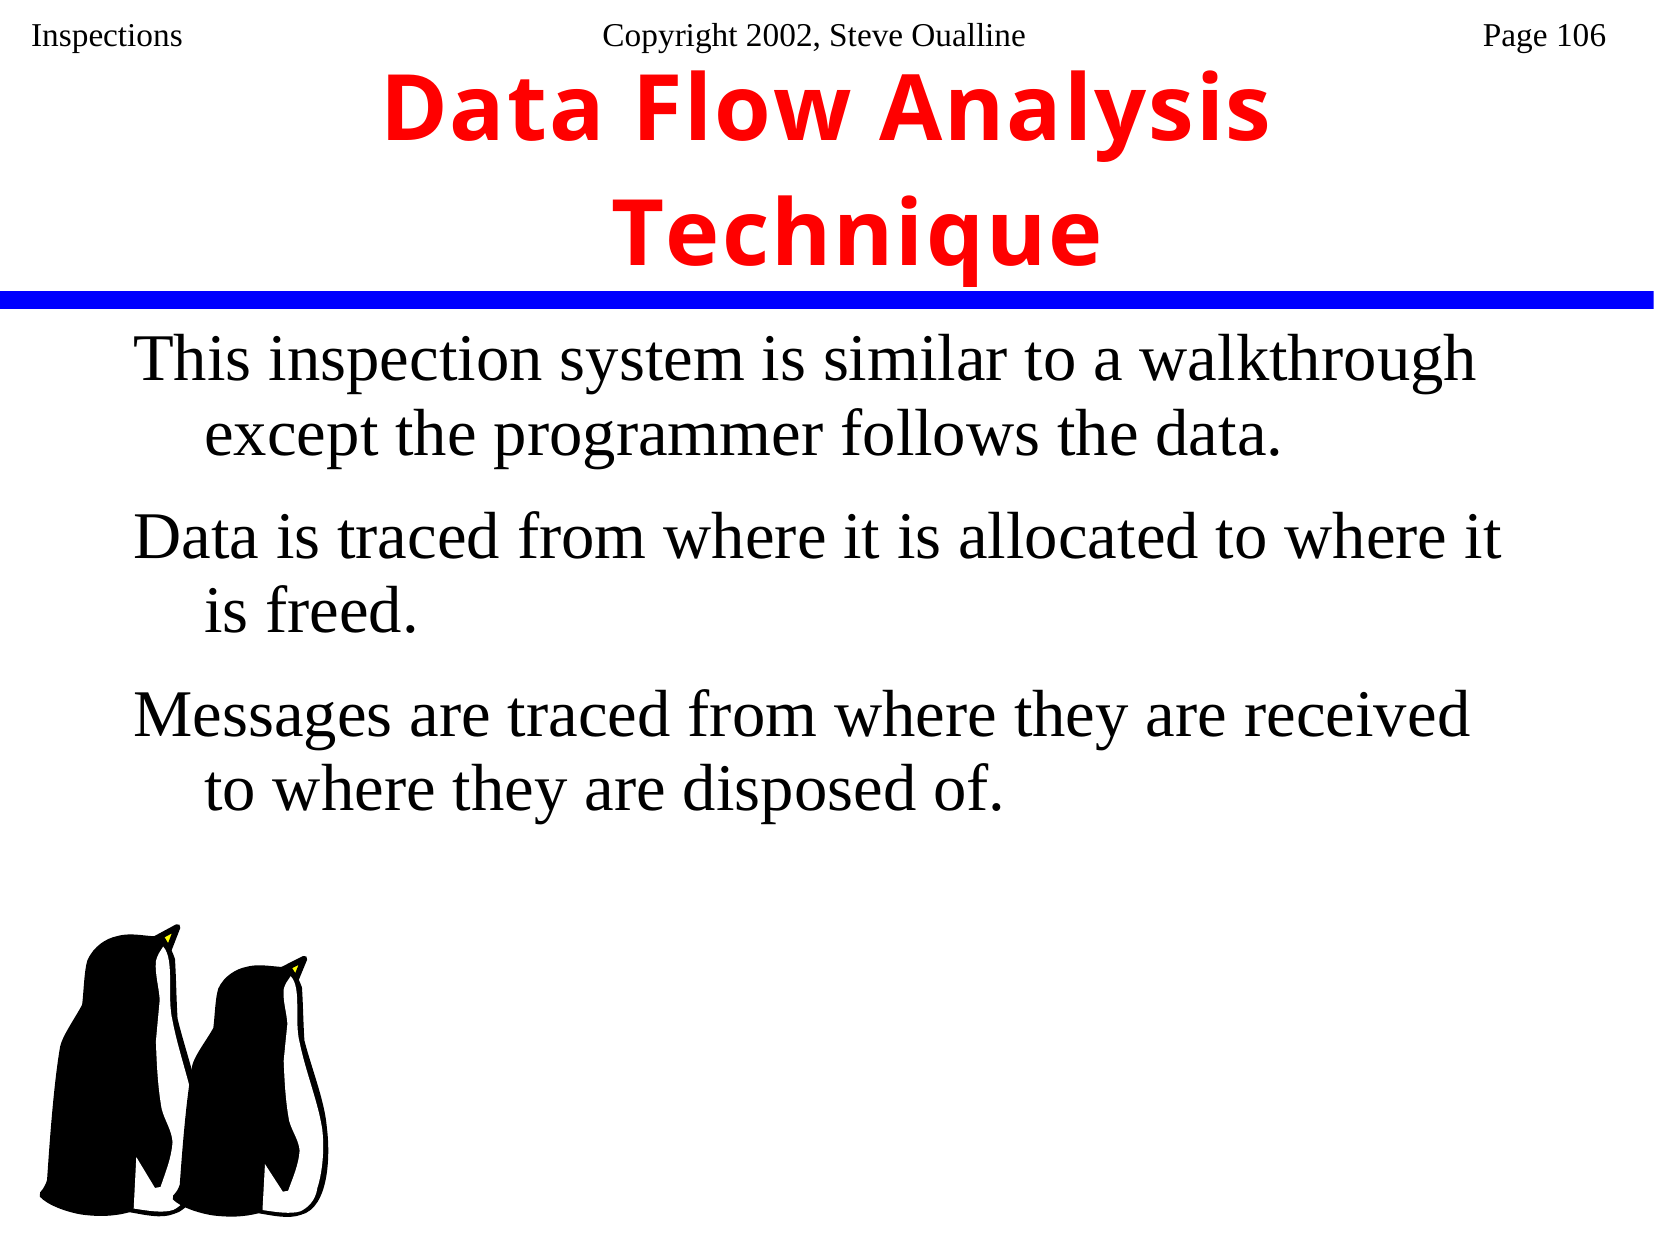

# Data Flow Analysis Technique
This inspection system is similar to a walkthrough except the programmer follows the data.
Data is traced from where it is allocated to where it is freed.
Messages are traced from where they are received to where they are disposed of.